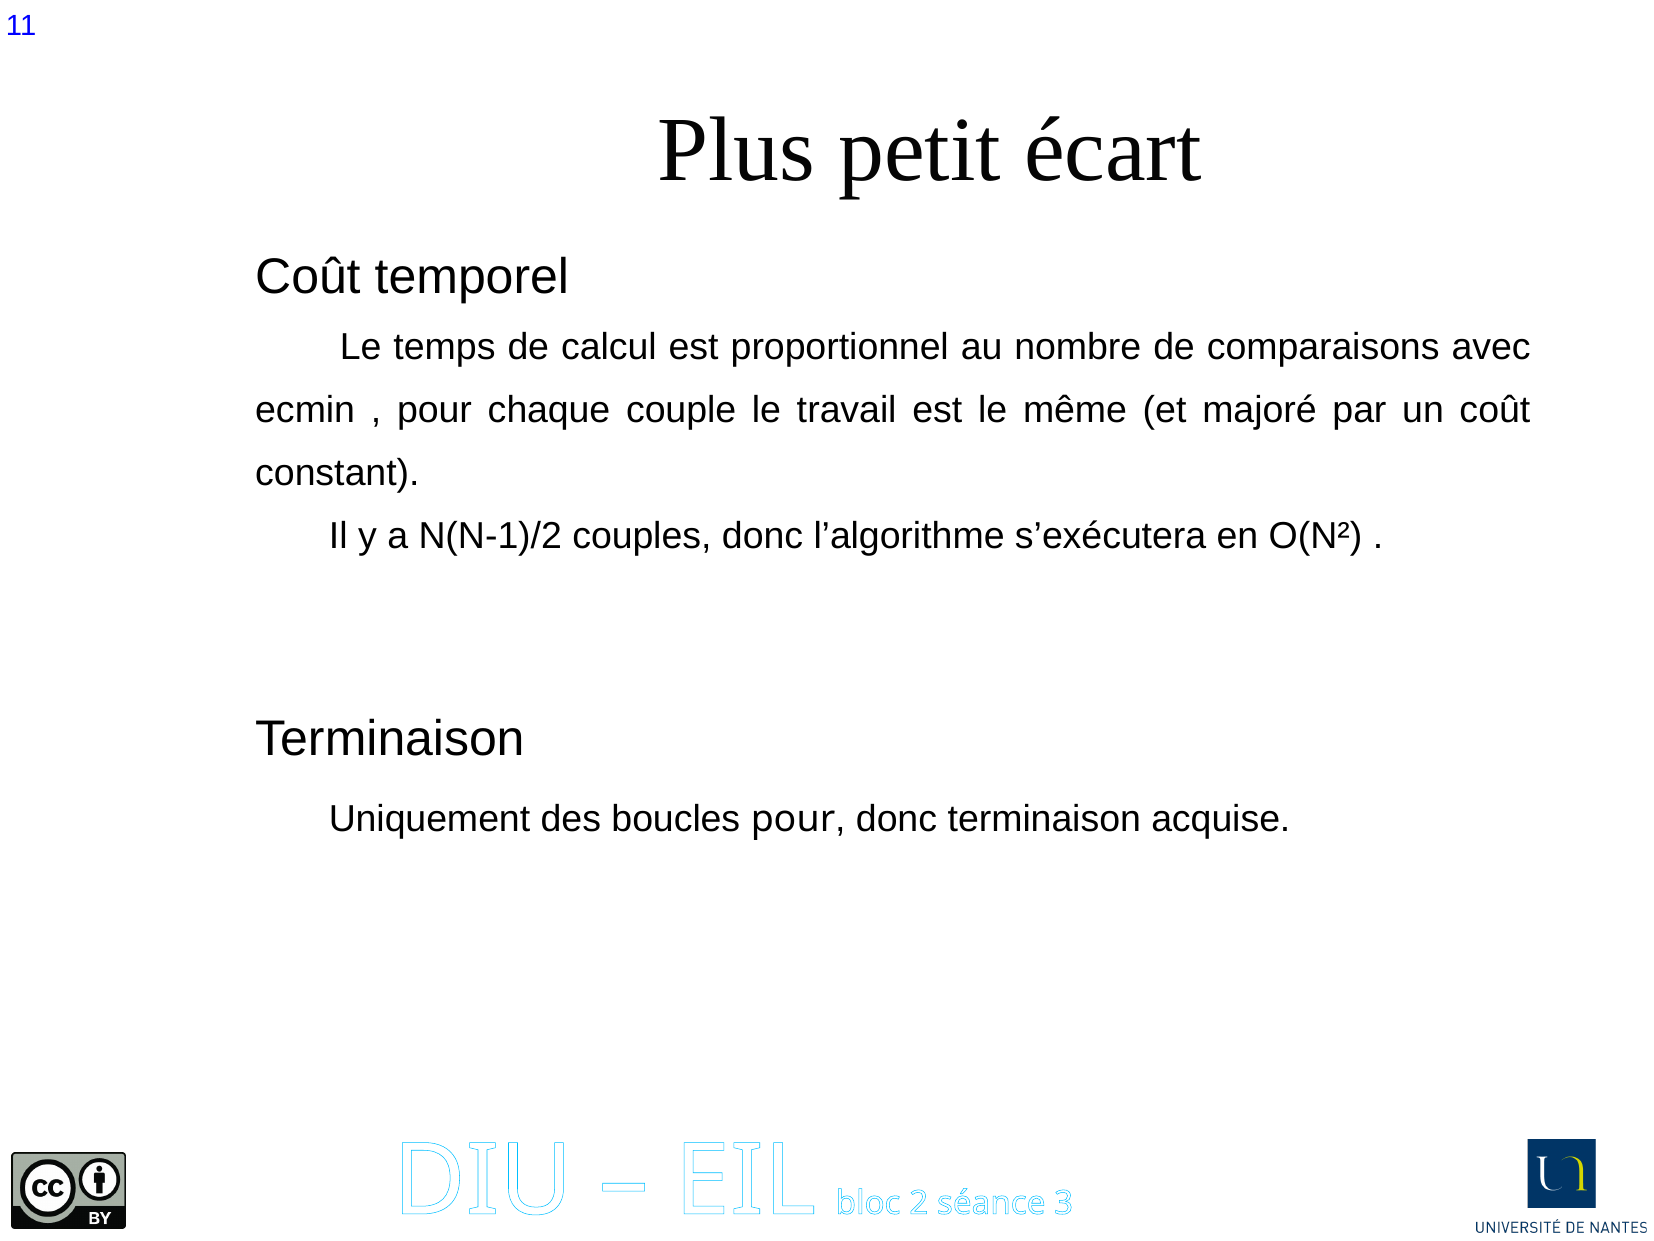

11
# Plus petit écart
Coût temporel
 Le temps de calcul est proportionnel au nombre de comparaisons avec ecmin , pour chaque couple le travail est le même (et majoré par un coût constant).
	Il y a N(N-1)/2 couples, donc l’algorithme s’exécutera en O(N²) .
Terminaison
 Uniquement des boucles pour, donc terminaison acquise.